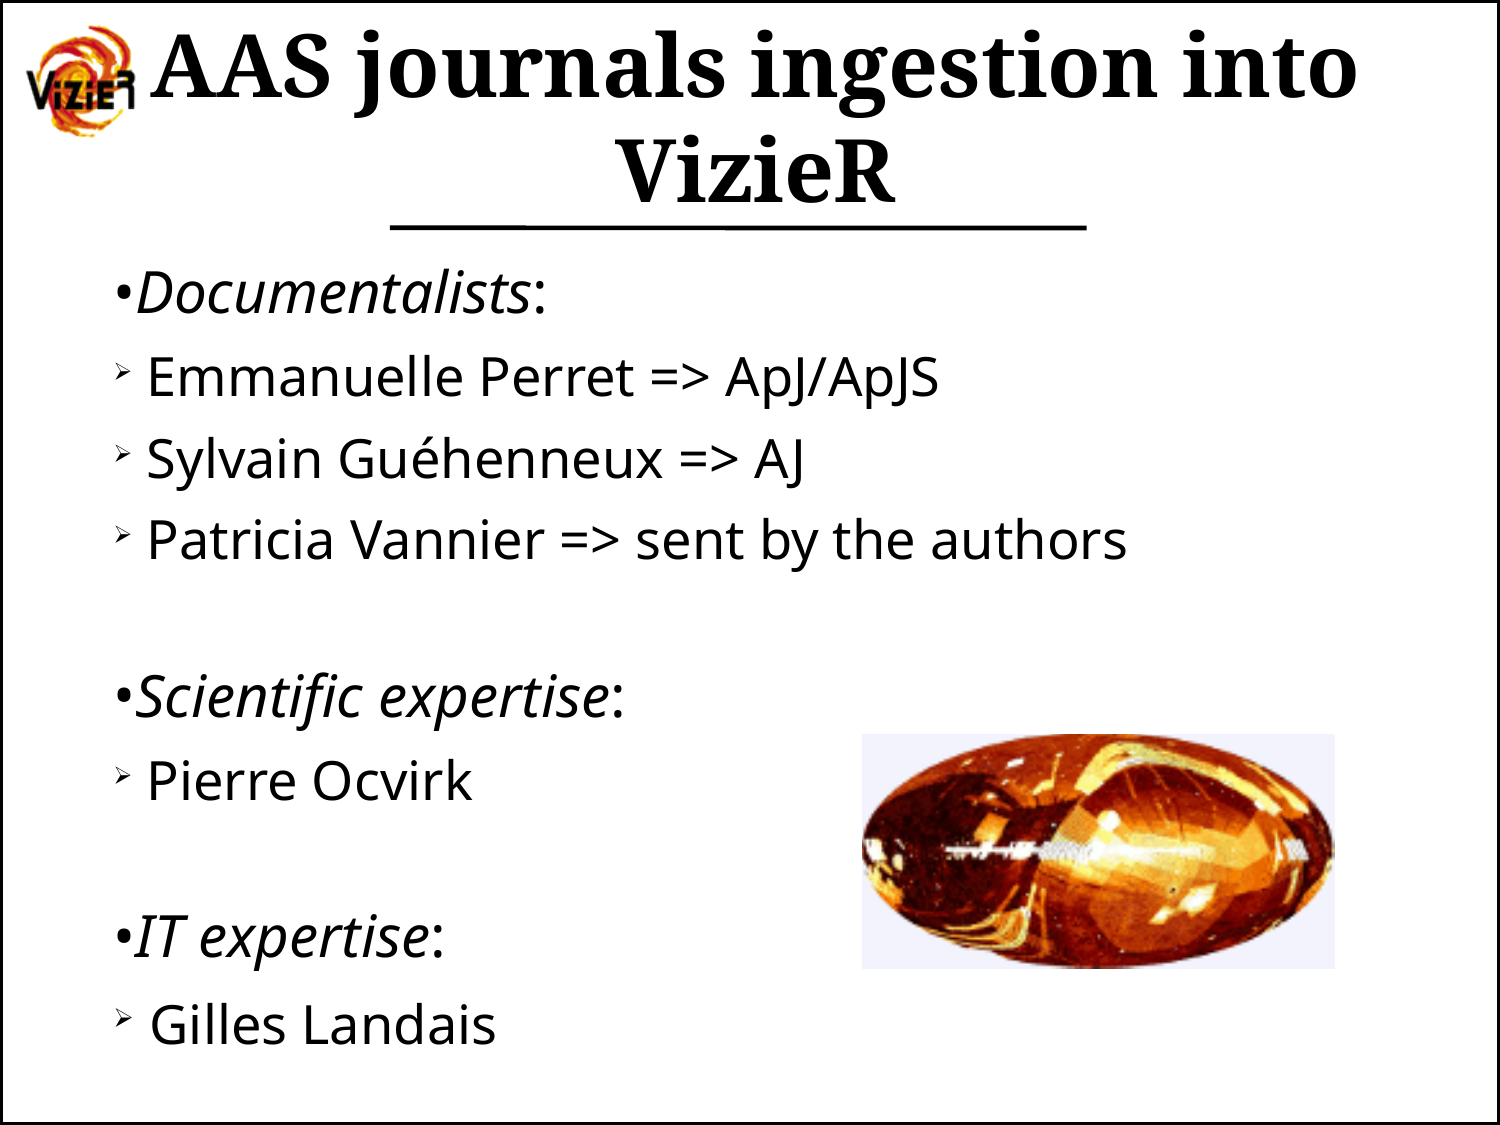

# AAS journals ingestion into VizieR
Documentalists:
 Emmanuelle Perret => ApJ/ApJS
 Sylvain Guéhenneux => AJ
 Patricia Vannier => sent by the authors
Scientific expertise:
 Pierre Ocvirk
IT expertise:
 Gilles Landais